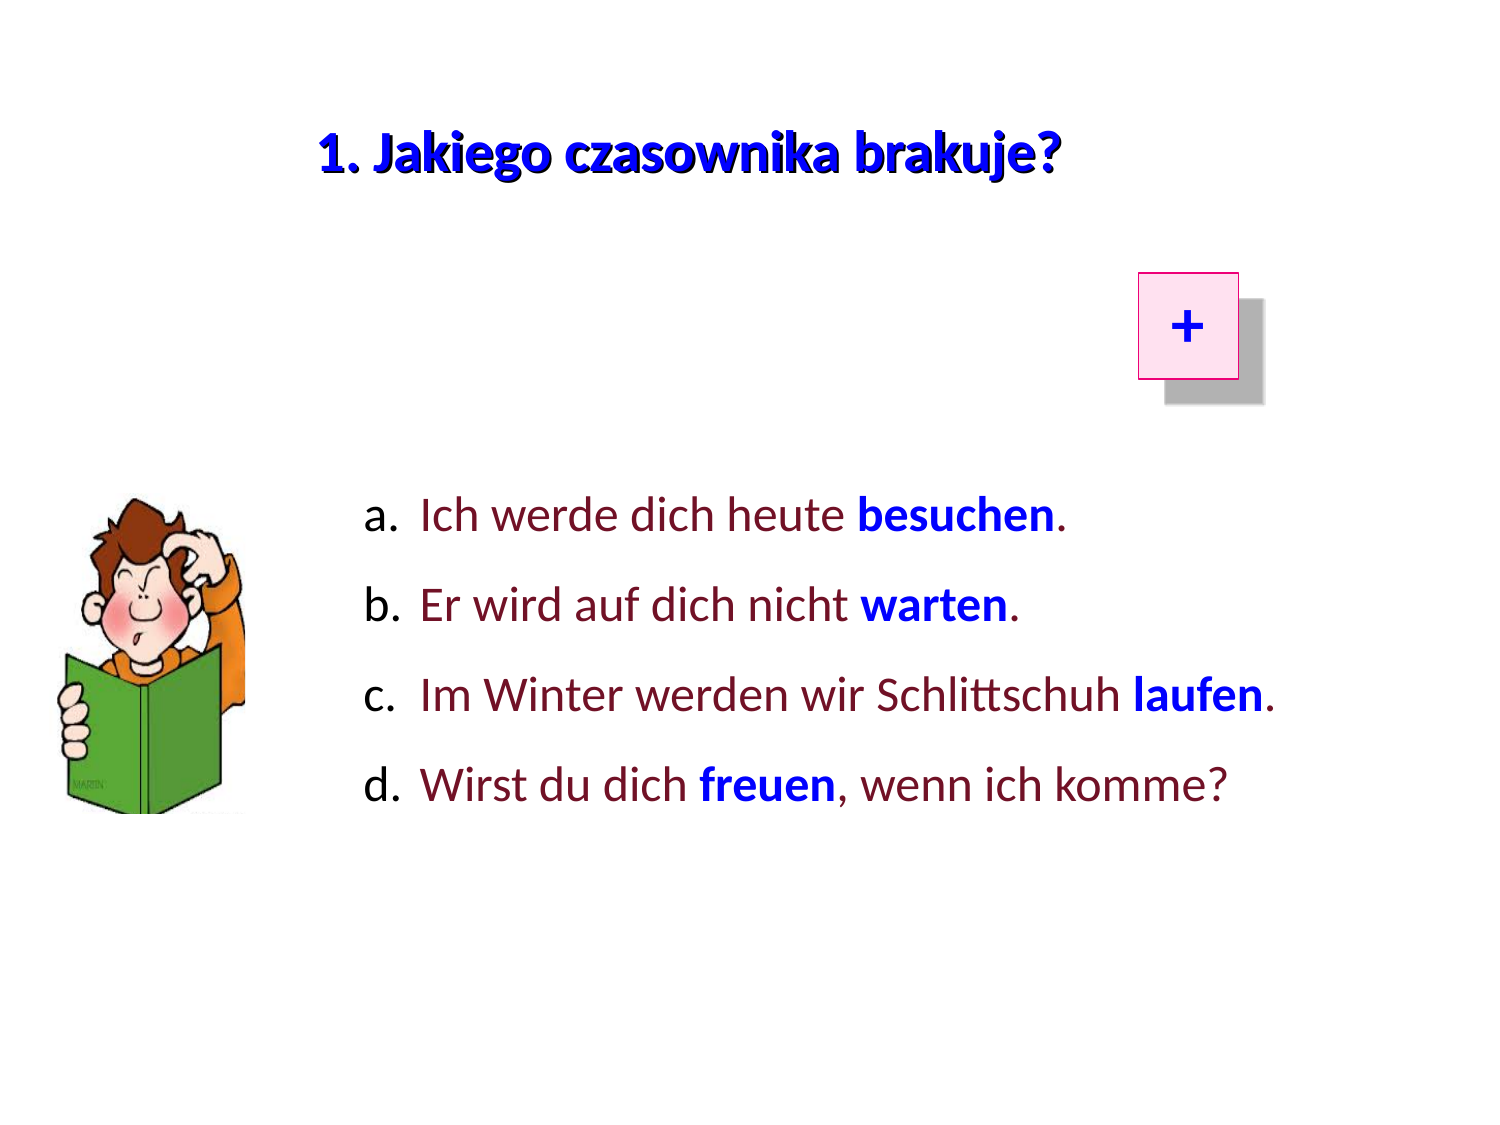

1. Jakiego czasownika brakuje?
+
Ich werde dich heute besuchen.
Er wird auf dich nicht warten.
Im Winter werden wir Schlittschuh laufen.
Wirst du dich freuen, wenn ich komme?